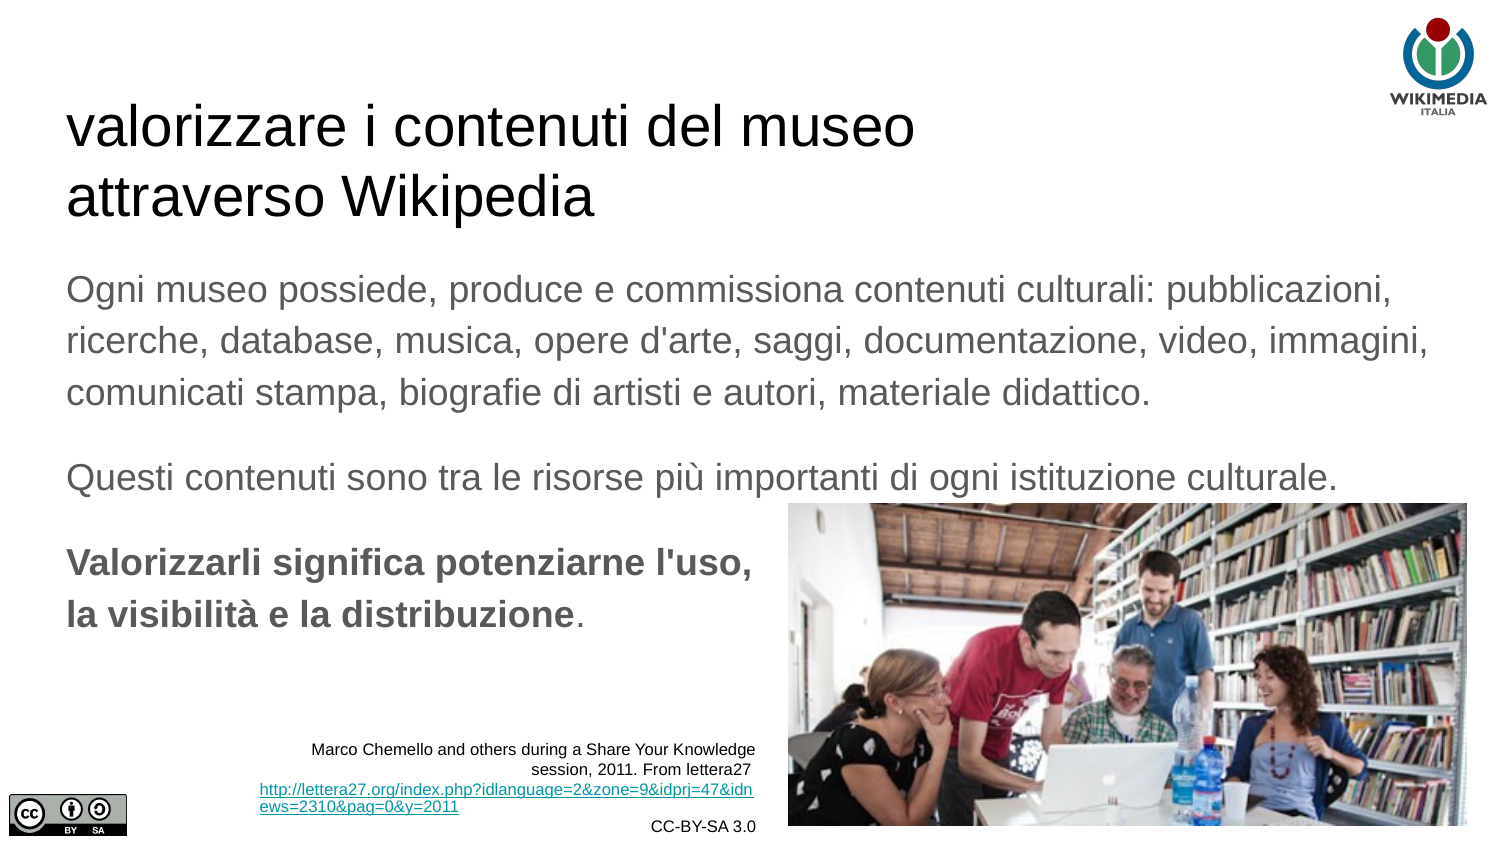

# valorizzare i contenuti del museo attraverso Wikipedia
Ogni museo possiede, produce e commissiona contenuti culturali: pubblicazioni, ricerche, database, musica, opere d'arte, saggi, documentazione, video, immagini, comunicati stampa, biografie di artisti e autori, materiale didattico.
Questi contenuti sono tra le risorse più importanti di ogni istituzione culturale.
Valorizzarli significa potenziarne l'uso,
la visibilità e la distribuzione.
Marco Chemello and others during a Share Your Knowledge session, 2011. From lettera27 http://lettera27.org/index.php?idlanguage=2&zone=9&idprj=47&idnews=2310&pag=0&y=2011 CC-BY-SA 3.0